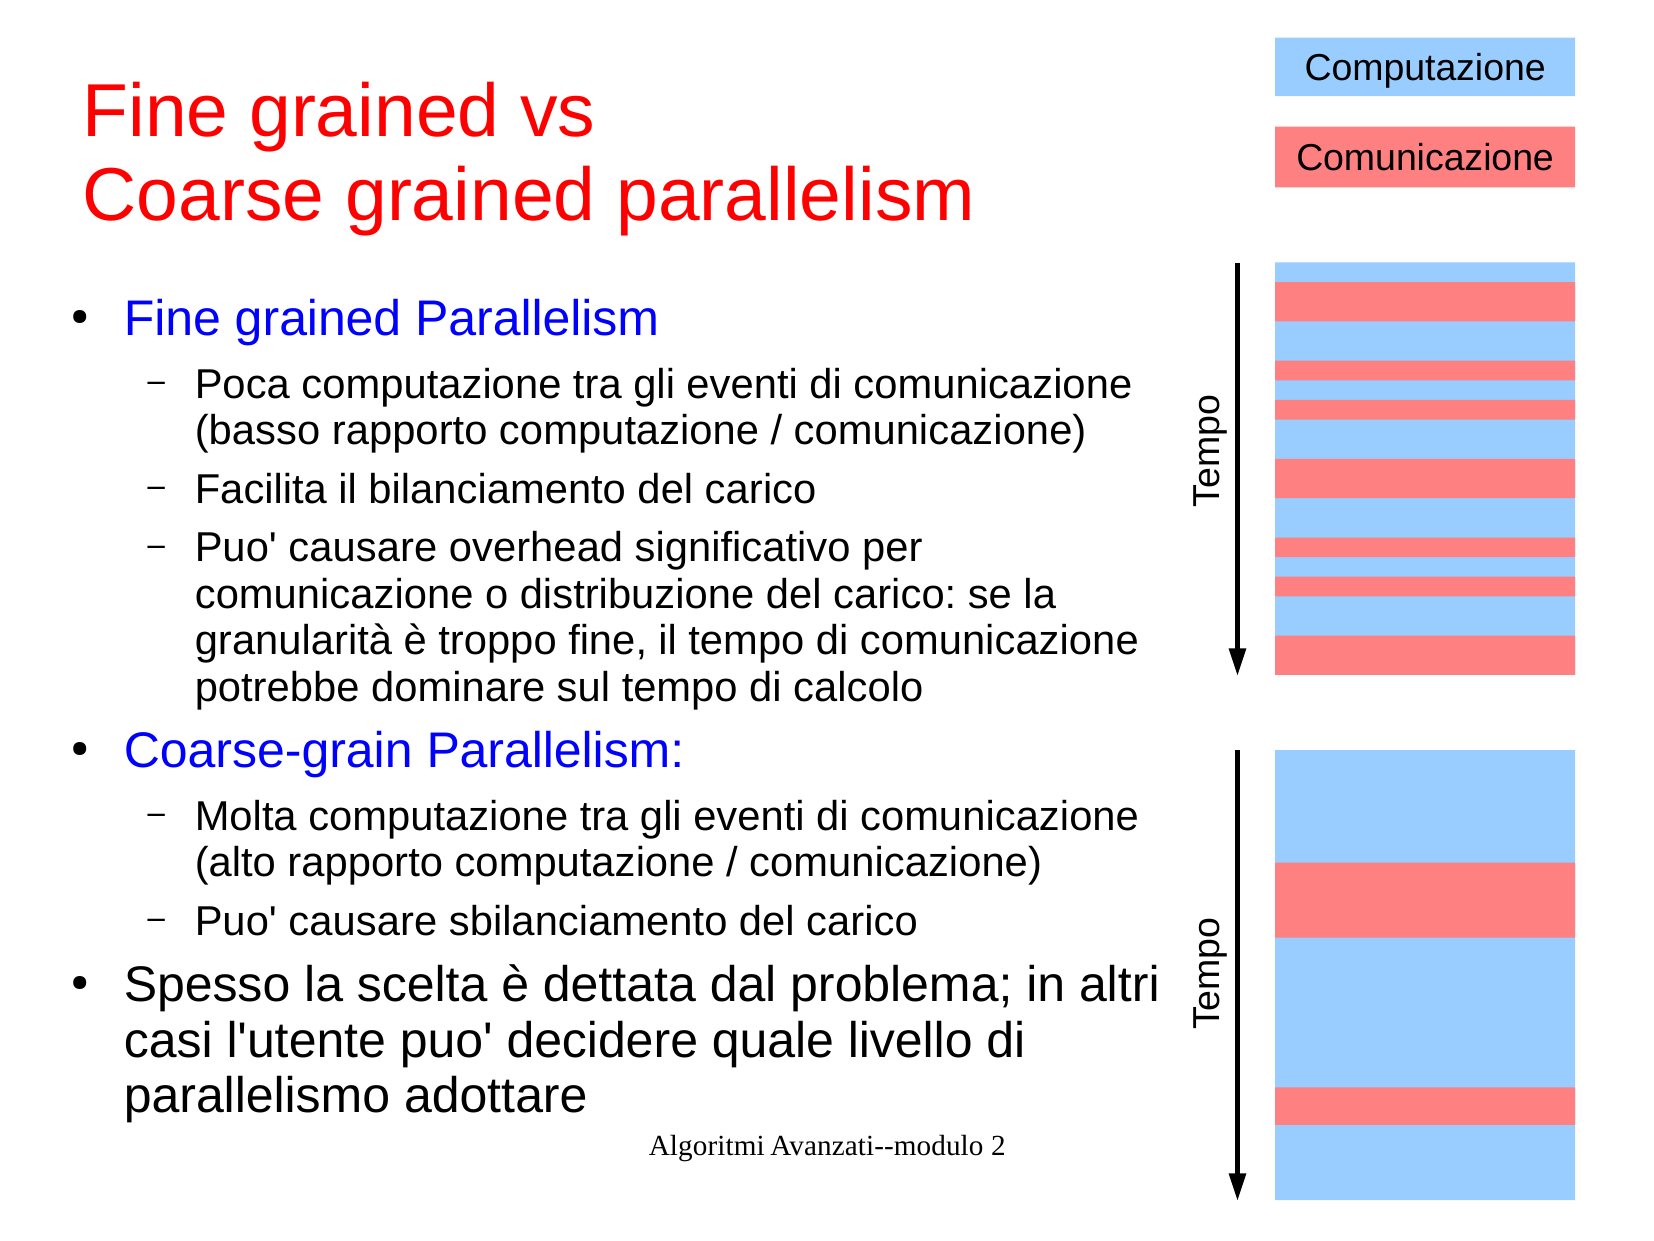

Computazione
# Fine grained vs Coarse grained parallelism
Comunicazione
Fine grained Parallelism
Poca computazione tra gli eventi di comunicazione (basso rapporto computazione / comunicazione)
Facilita il bilanciamento del carico
Puo' causare overhead significativo per comunicazione o distribuzione del carico: se la granularità è troppo fine, il tempo di comunicazione potrebbe dominare sul tempo di calcolo
Coarse-grain Parallelism:
Molta computazione tra gli eventi di comunicazione (alto rapporto computazione / comunicazione)
Puo' causare sbilanciamento del carico
Spesso la scelta è dettata dal problema; in altri casi l'utente puo' decidere quale livello di parallelismo adottare
Tempo
Tempo
Algoritmi Avanzati--modulo 2
13